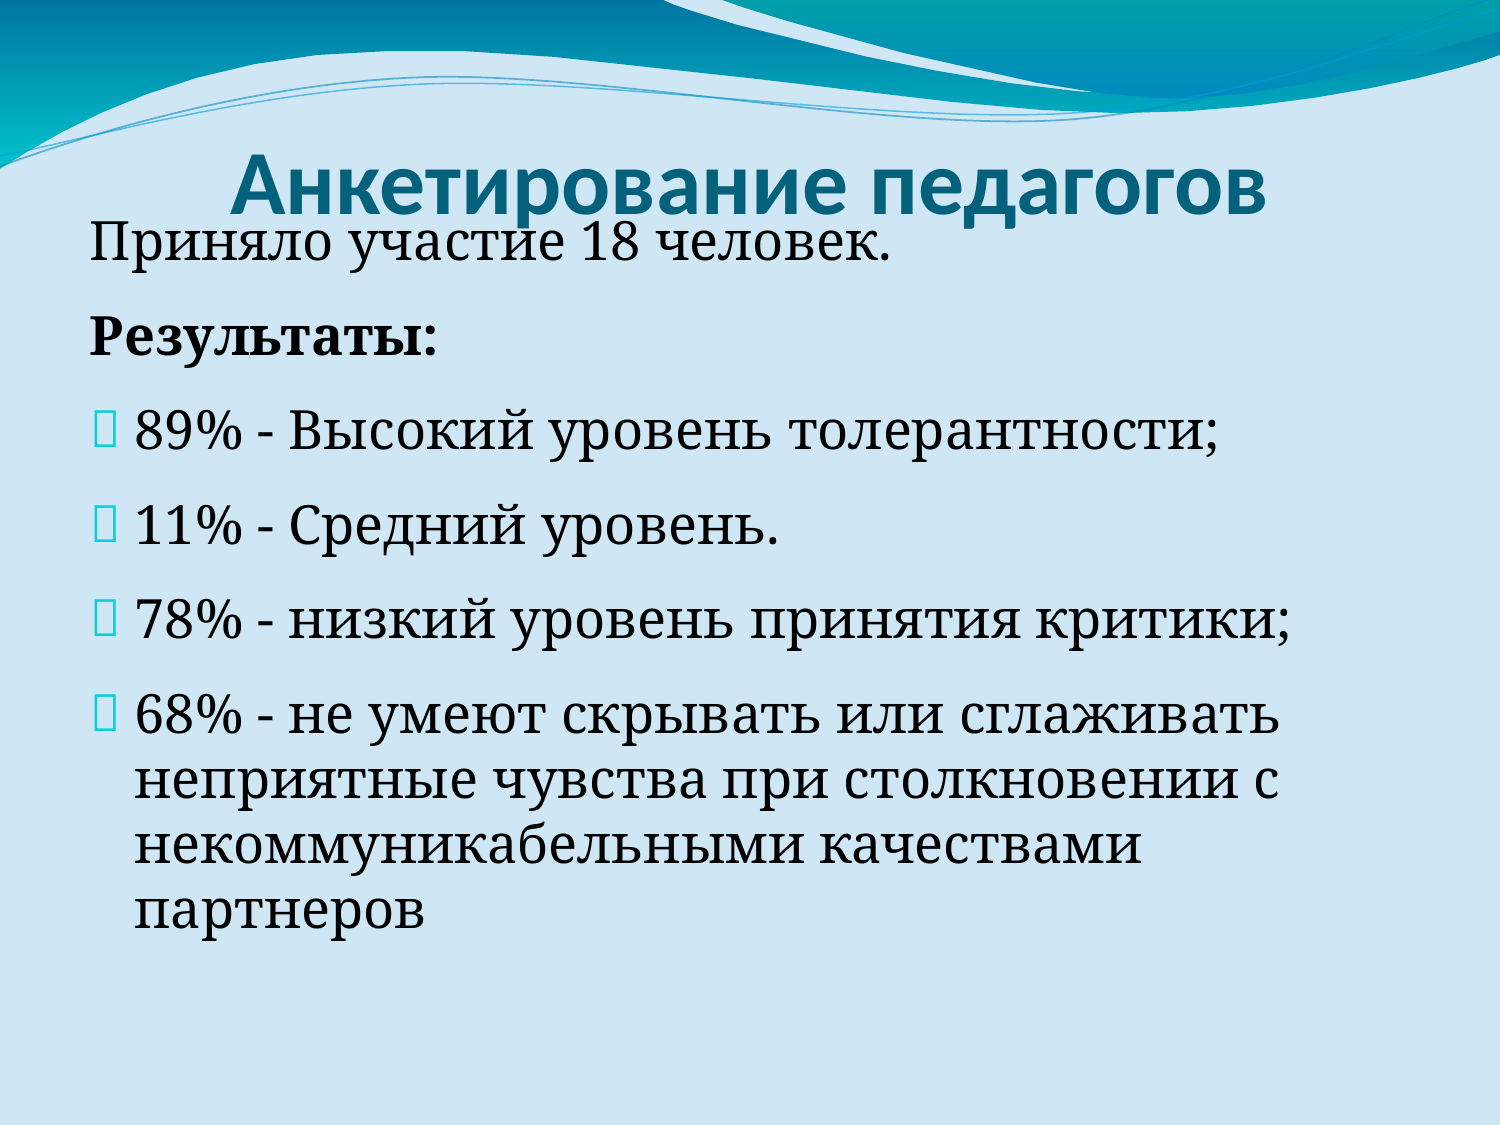

# Анкетирование педагогов
Приняло участие 18 человек.
Результаты:
89% - Высокий уровень толерантности;
11% - Средний уровень.
78% - низкий уровень принятия критики;
68% - не умеют скрывать или сглаживать неприятные чувства при столкновении с некоммуникабельными качествами партнеров